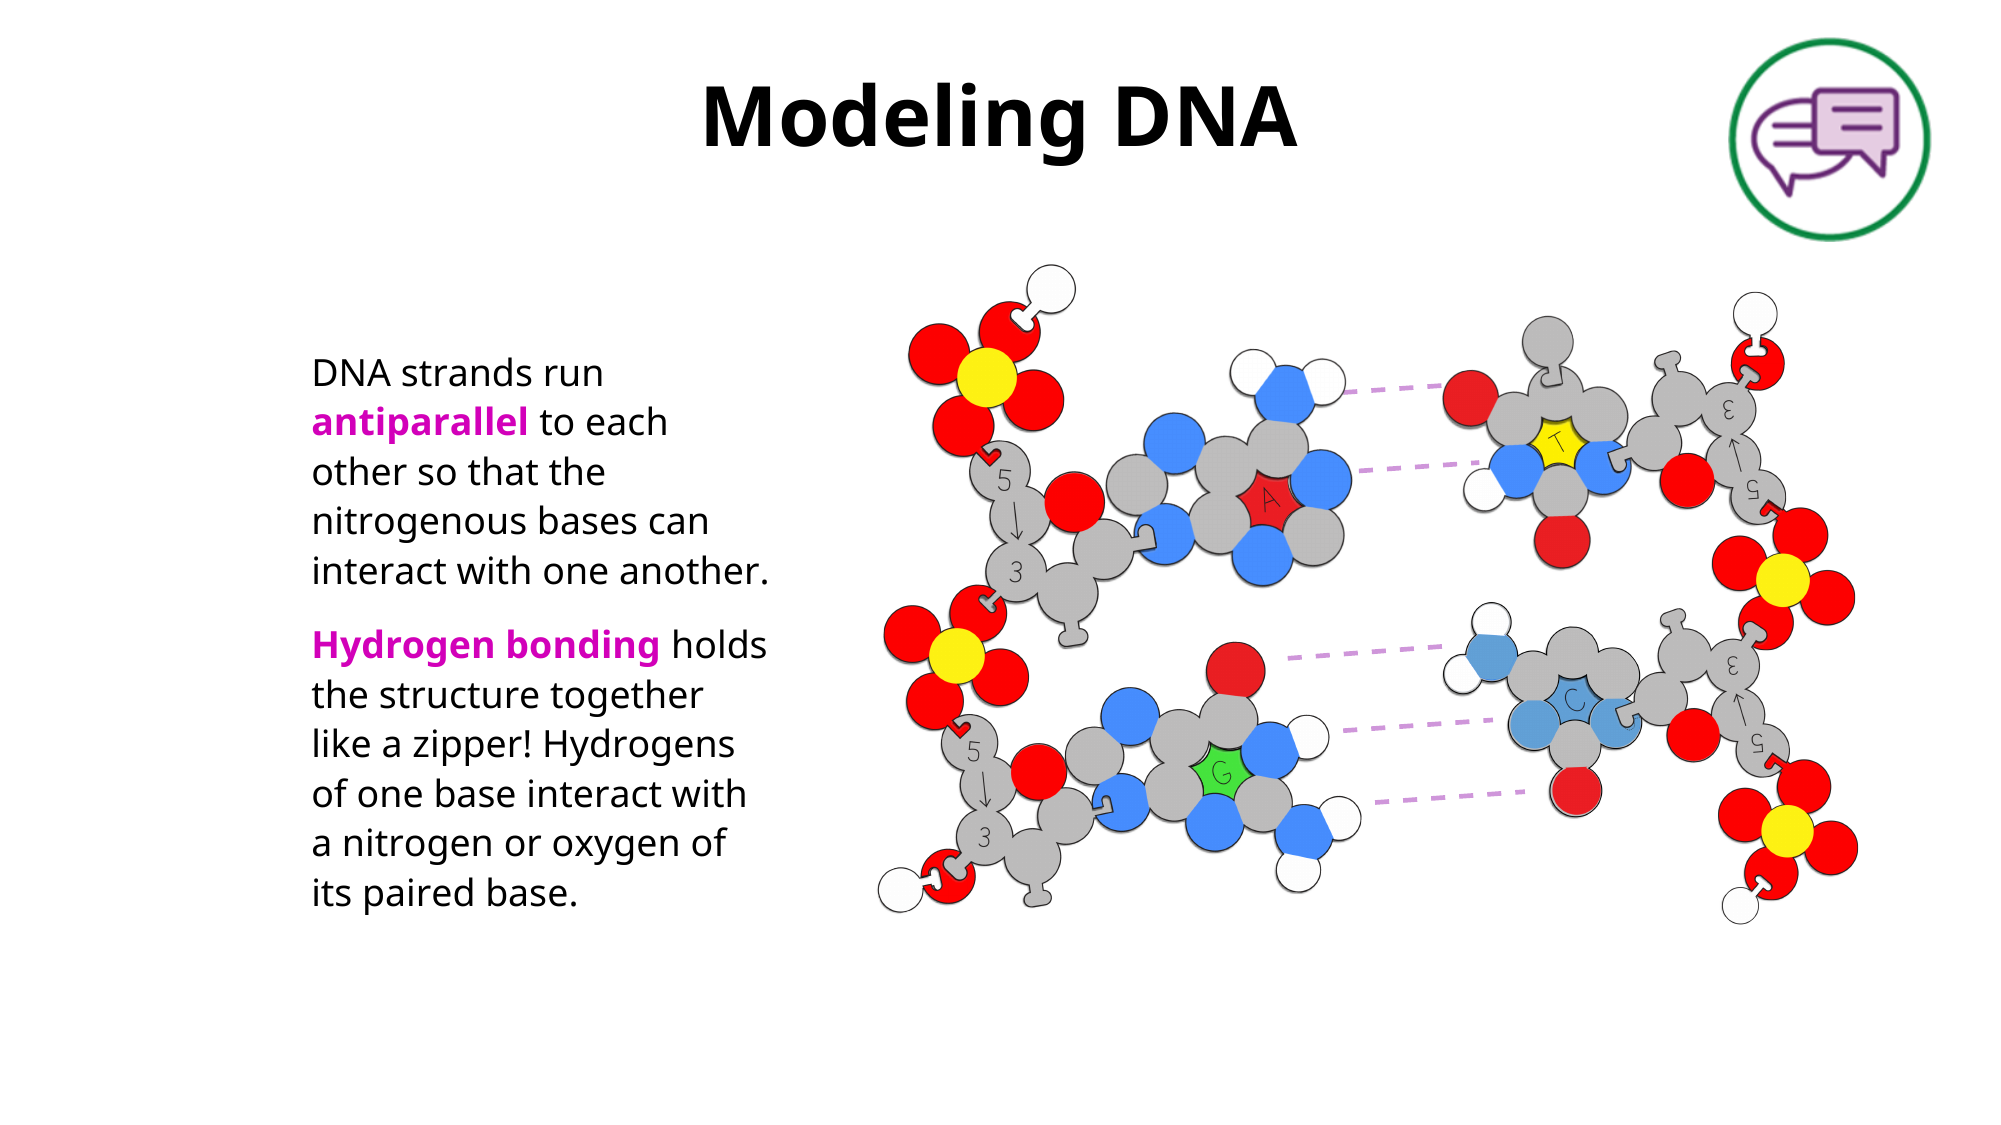

Modeling DNA
DNA strands run antiparallel to each other so that the nitrogenous bases can interact with one another.
Hydrogen bonding holds the structure together like a zipper! Hydrogens of one base interact with a nitrogen or oxygen of its paired base.